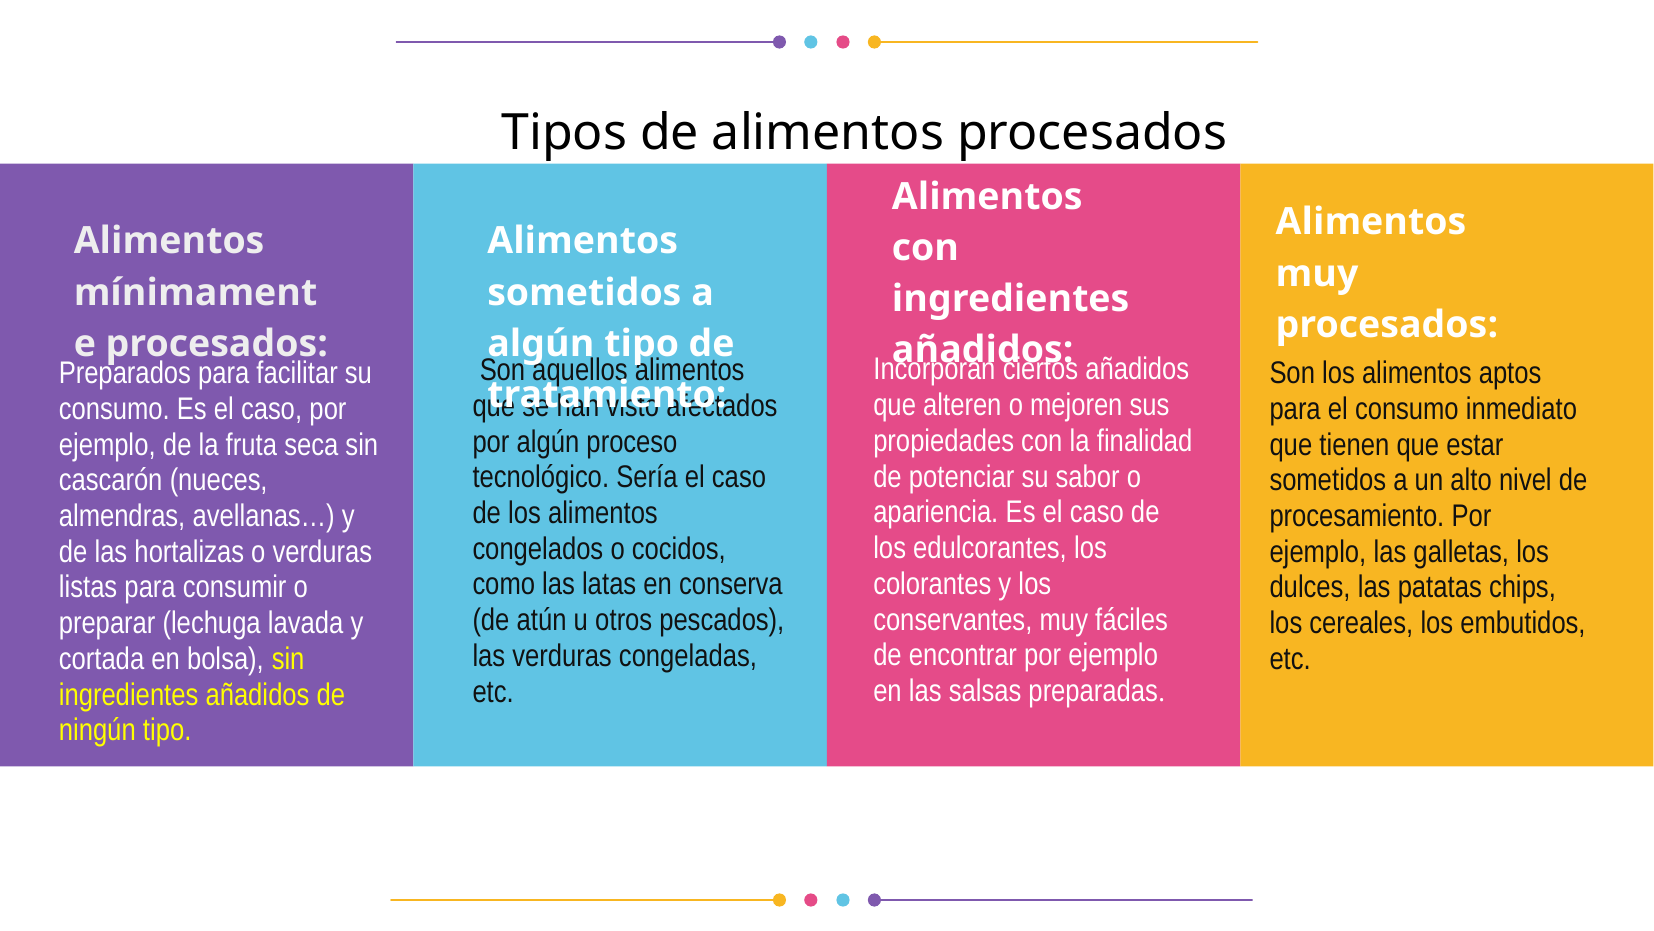

Tipos de alimentos procesados
Alimentos con ingredientes añadidos:
Alimentos muy procesados:
Alimentos mínimamente procesados:
Alimentos sometidos a algún tipo de tratamiento:
 Son aquellos alimentos que se han visto afectados por algún proceso tecnológico. Sería el caso de los alimentos congelados o cocidos, como las latas en conserva (de atún u otros pescados), las verduras congeladas, etc.
Incorporan ciertos añadidos que alteren o mejoren sus propiedades con la finalidad de potenciar su sabor o apariencia. Es el caso de los edulcorantes, los colorantes y los conservantes, muy fáciles de encontrar por ejemplo en las salsas preparadas.
# Preparados para facilitar su consumo. Es el caso, por ejemplo, de la fruta seca sin cascarón (nueces, almendras, avellanas…) y de las hortalizas o verduras listas para consumir o preparar (lechuga lavada y cortada en bolsa), sin ingredientes añadidos de ningún tipo.
Son los alimentos aptos para el consumo inmediato que tienen que estar sometidos a un alto nivel de procesamiento. Por ejemplo, las galletas, los dulces, las patatas chips, los cereales, los embutidos, etc.